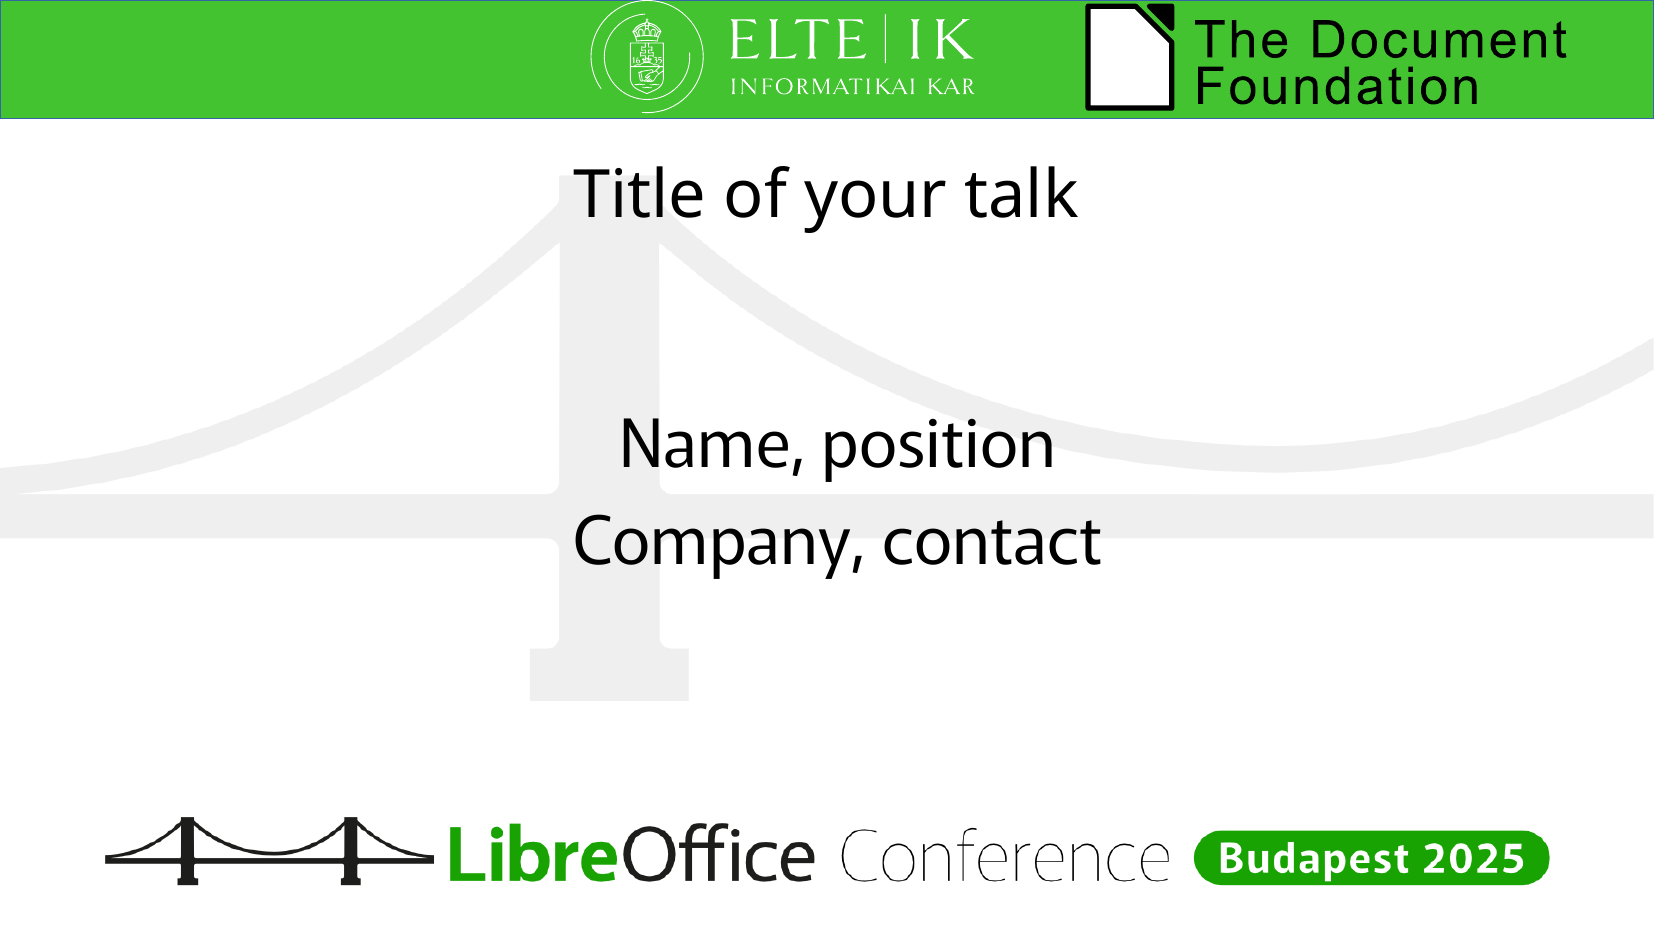

# Title of your talk
Name, position
Company, contact